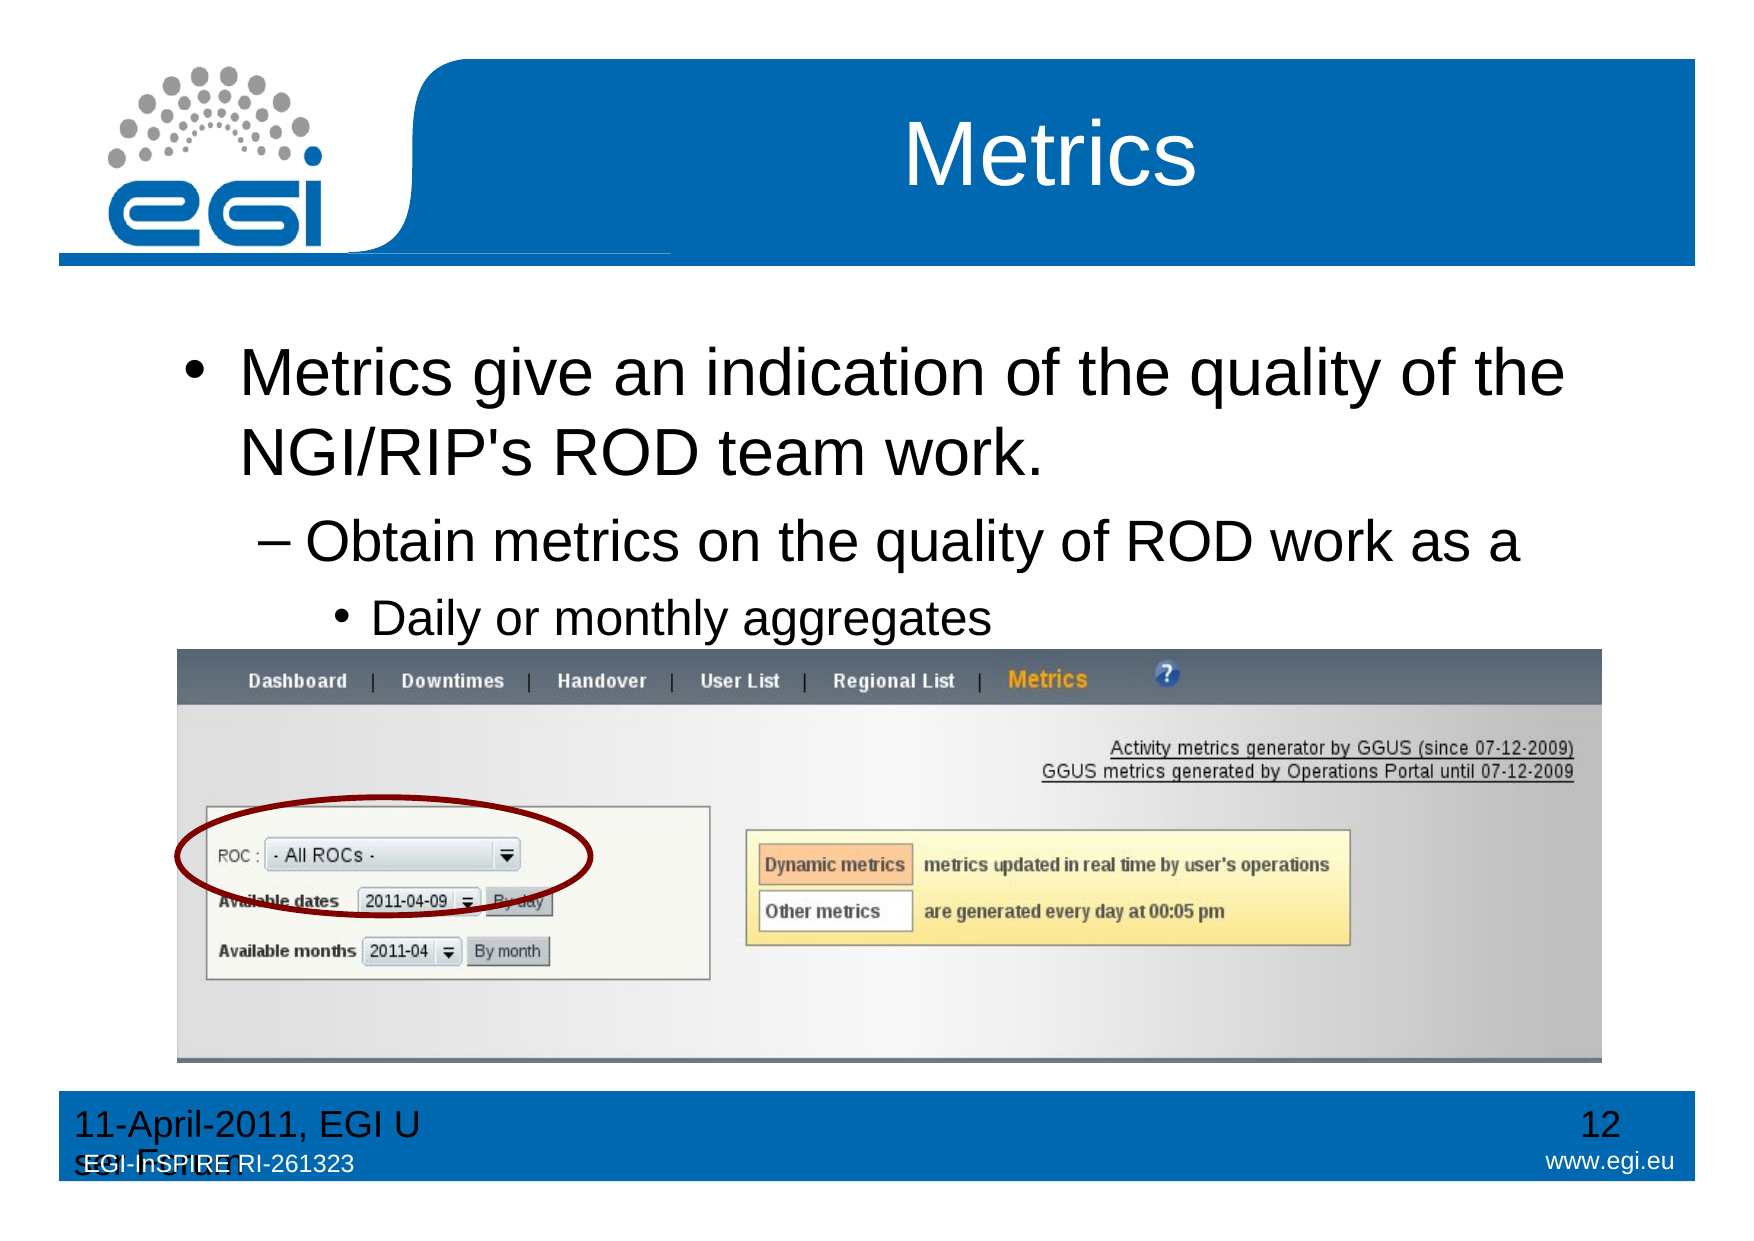

# Metrics
Metrics give an indication of the quality of the NGI/RIP's ROD team work.
Obtain metrics on the quality of ROD work as a
Daily or monthly aggregates
Can be chosen for any Region
11-April-2011, EGI User Forum
12
Training Guide